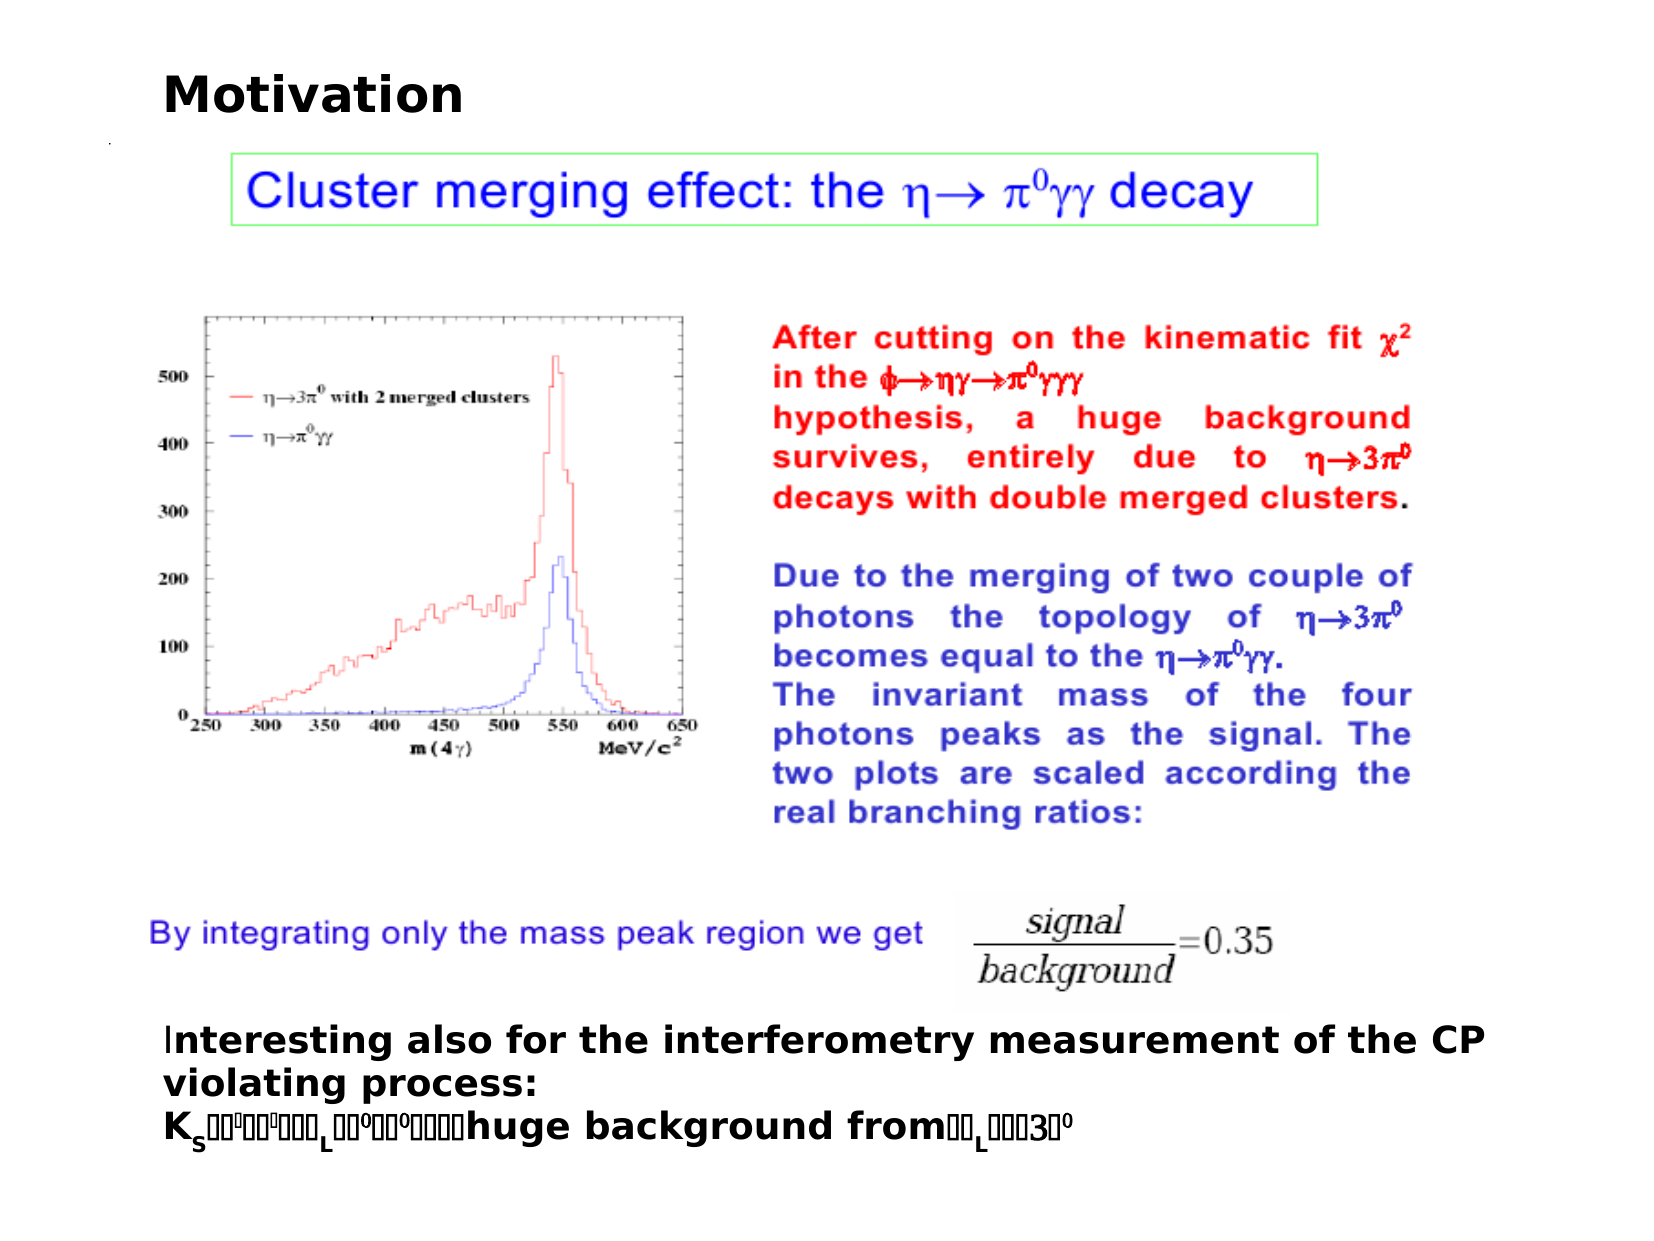

Motivation
Interesting also for the interferometry measurement of the CP violating process:
KSLhuge background fromL